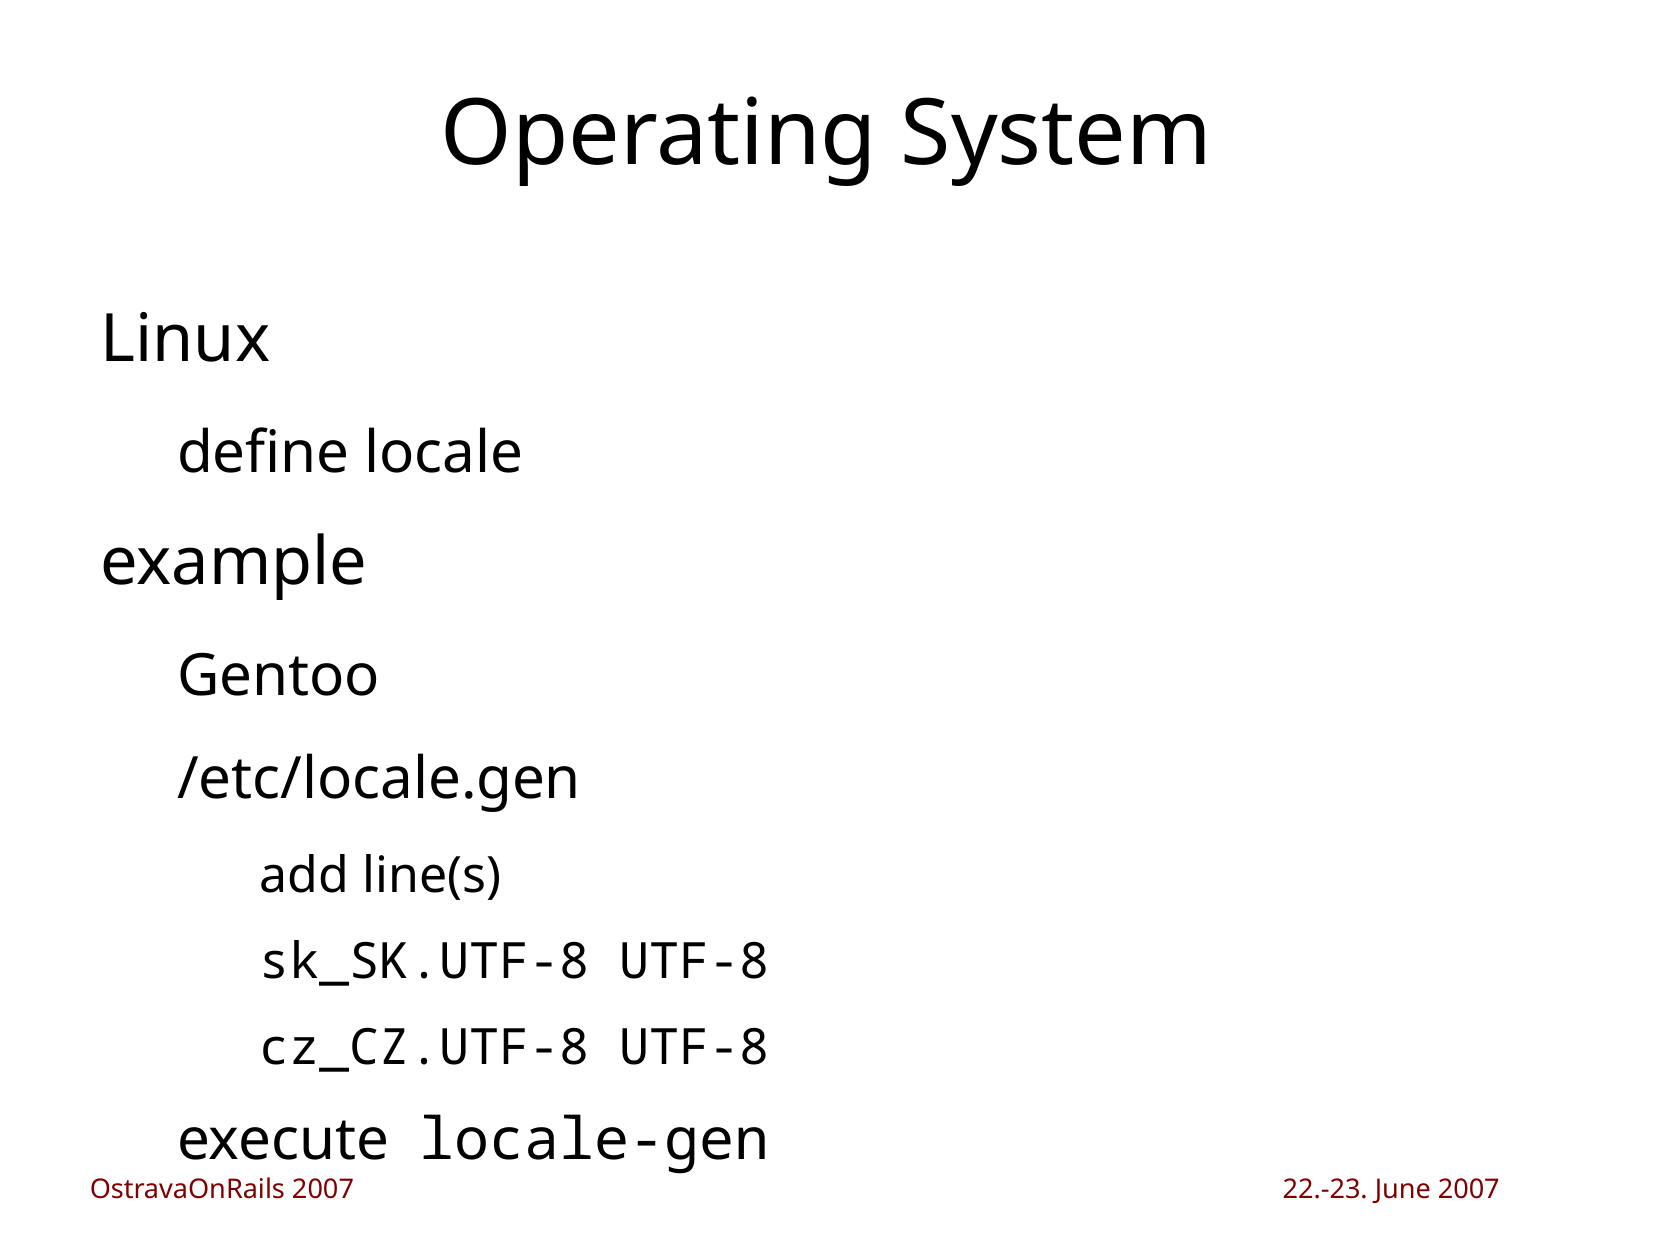

# Operating System
Linux
define locale
example
Gentoo
/etc/locale.gen
add line(s)
sk_SK.UTF-8 UTF-8
cz_CZ.UTF-8 UTF-8
execute locale-gen